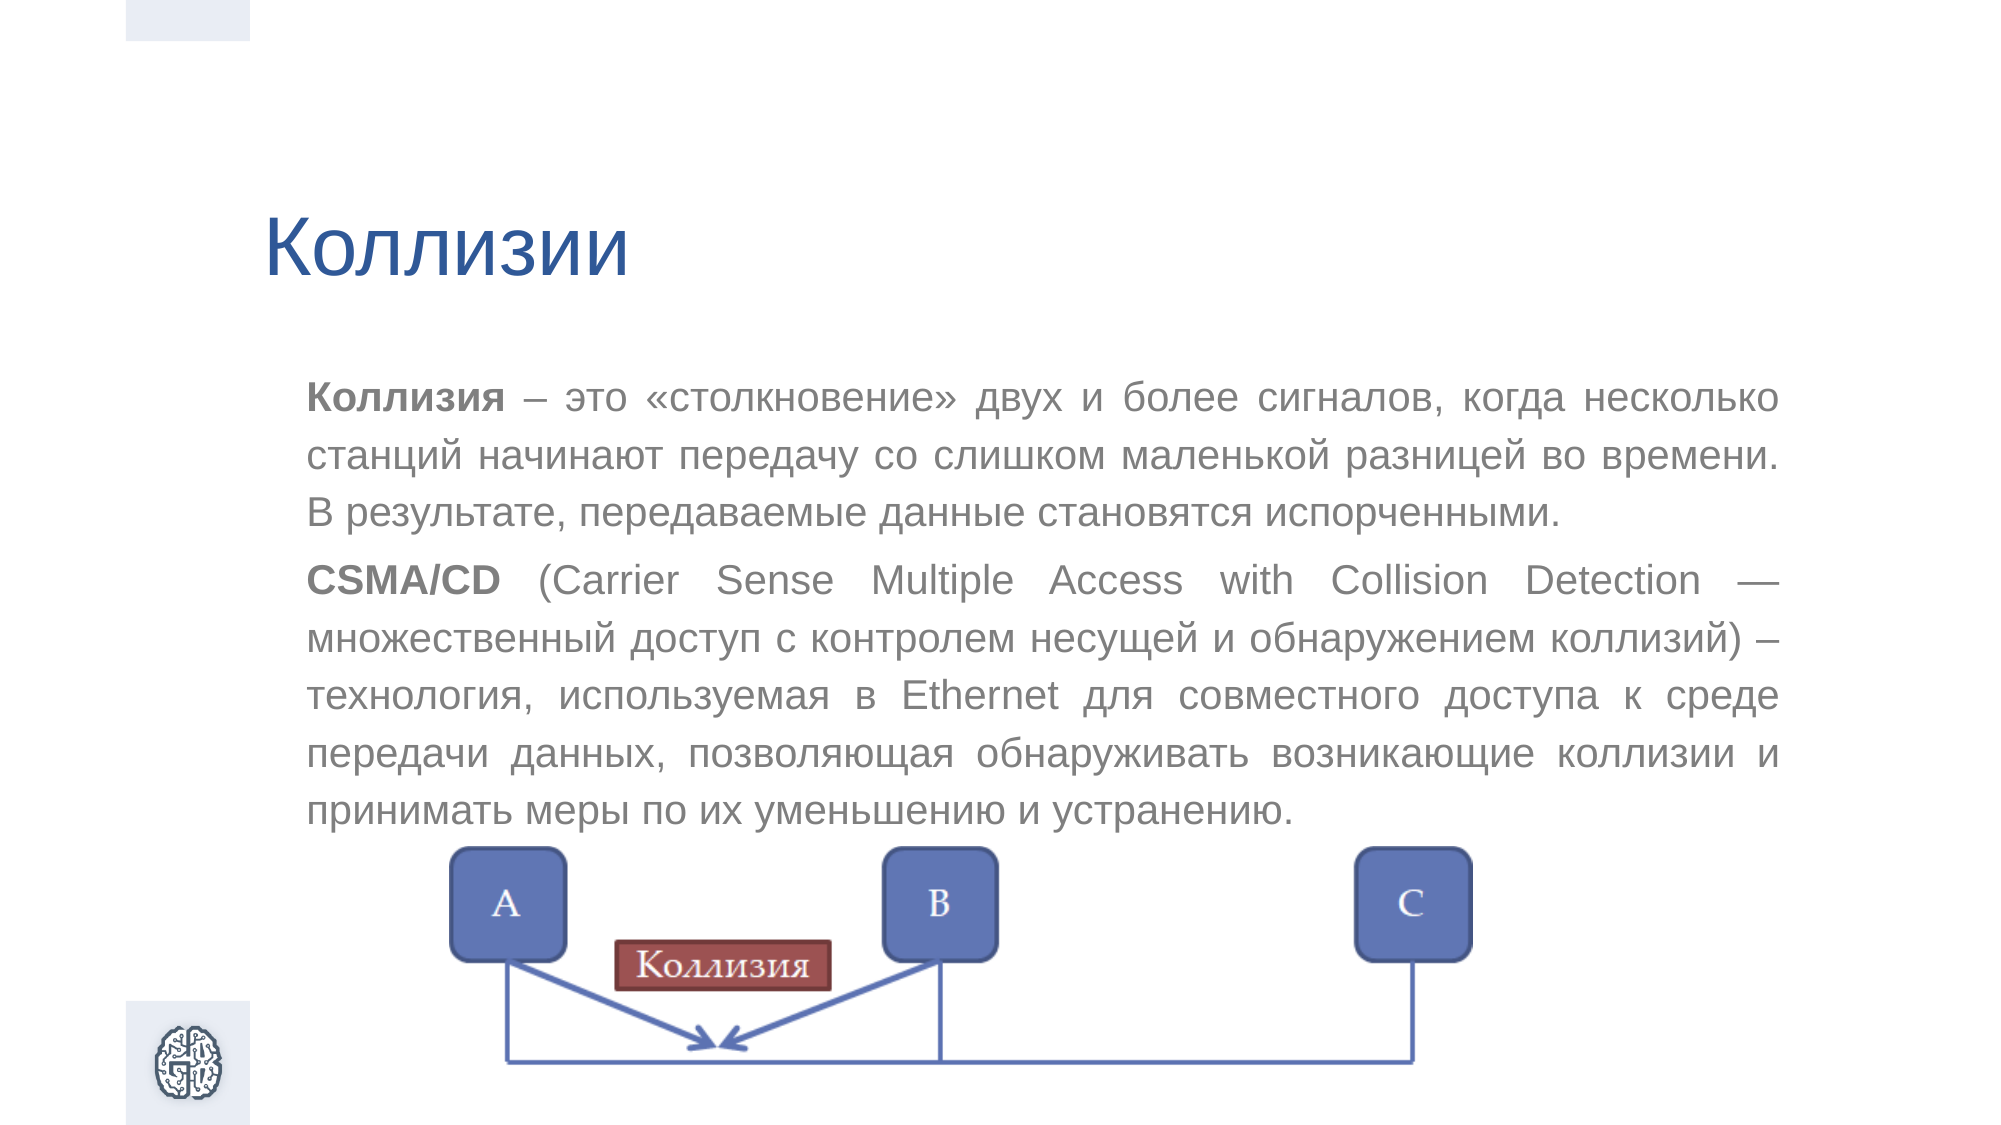

# Коллизии
Коллизия – это «столкновение» двух и более сигналов, когда несколько станций начинают передачу со слишком маленькой разницей во времени. В результате, передаваемые данные становятся испорченными.
CSMA/CD (Carrier Sense Multiple Access with Collision Detection — множественный доступ с контролем несущей и обнаружением коллизий) – технология, используемая в Ethernet для совместного доступа к среде передачи данных, позволяющая обнаруживать возникающие коллизии и принимать меры по их уменьшению и устранению.